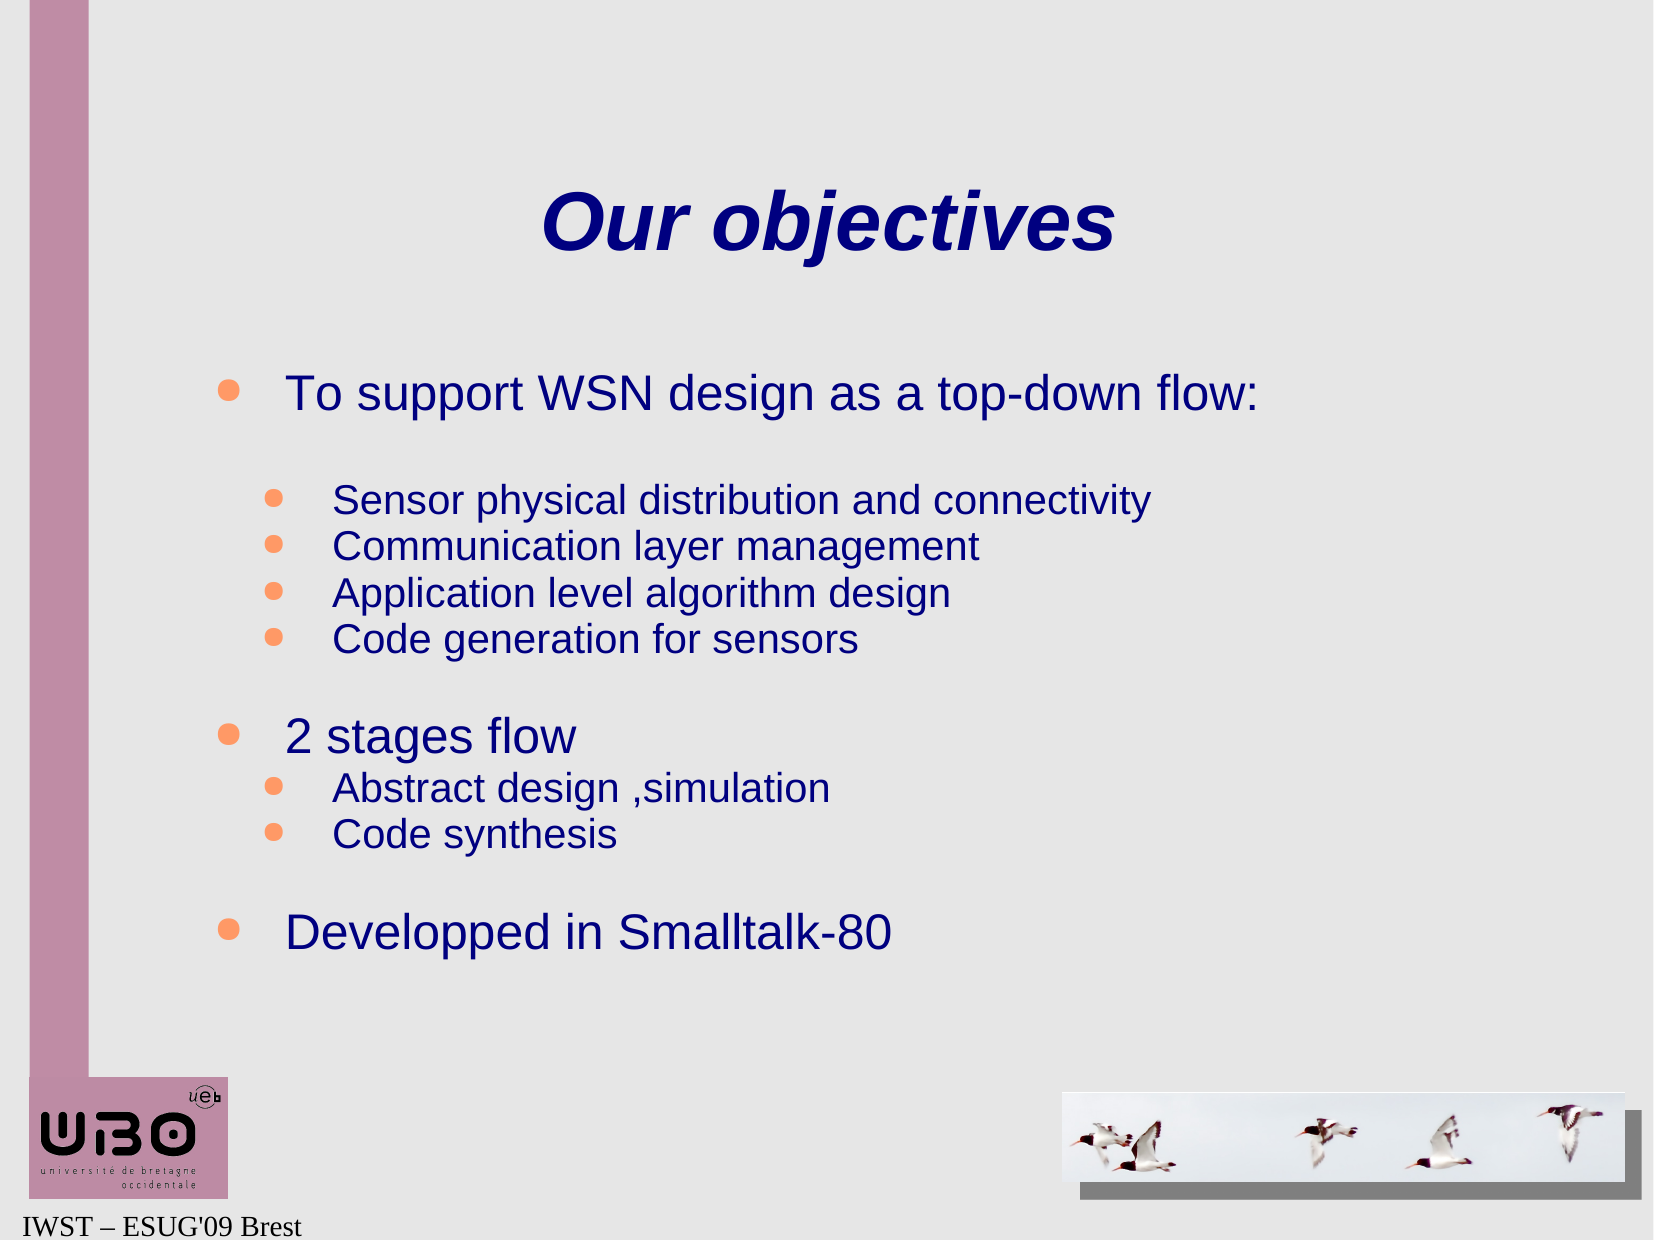

# Our objectives
To support WSN design as a top-down flow:
Sensor physical distribution and connectivity
Communication layer management
Application level algorithm design
Code generation for sensors
2 stages flow
Abstract design ,simulation
Code synthesis
Developped in Smalltalk-80